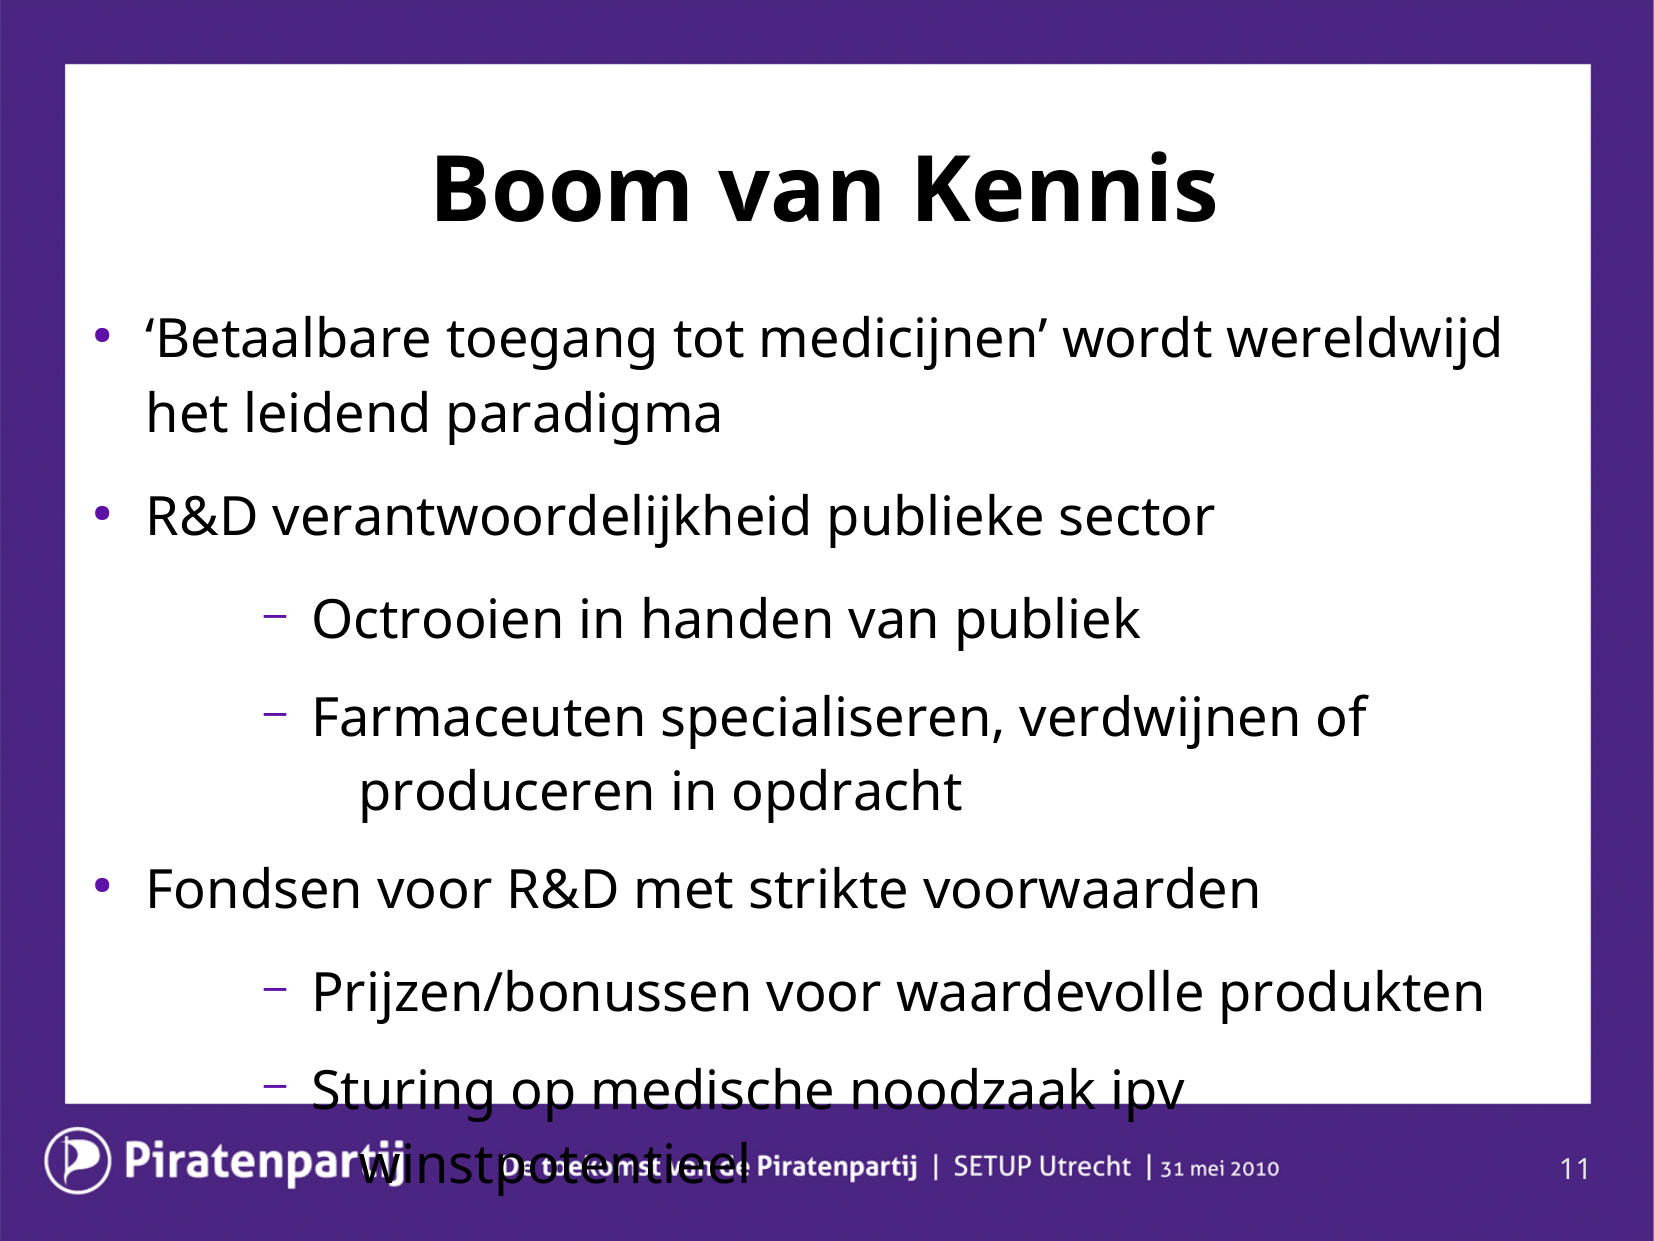

# Boom van Kennis
‘Betaalbare toegang tot medicijnen’ wordt wereldwijd het leidend paradigma
R&D verantwoordelijkheid publieke sector
Octrooien in handen van publiek
Farmaceuten specialiseren, verdwijnen of produceren in opdracht
Fondsen voor R&D met strikte voorwaarden
Prijzen/bonussen voor waardevolle produkten
Sturing op medische noodzaak ipv winstpotentieel
11